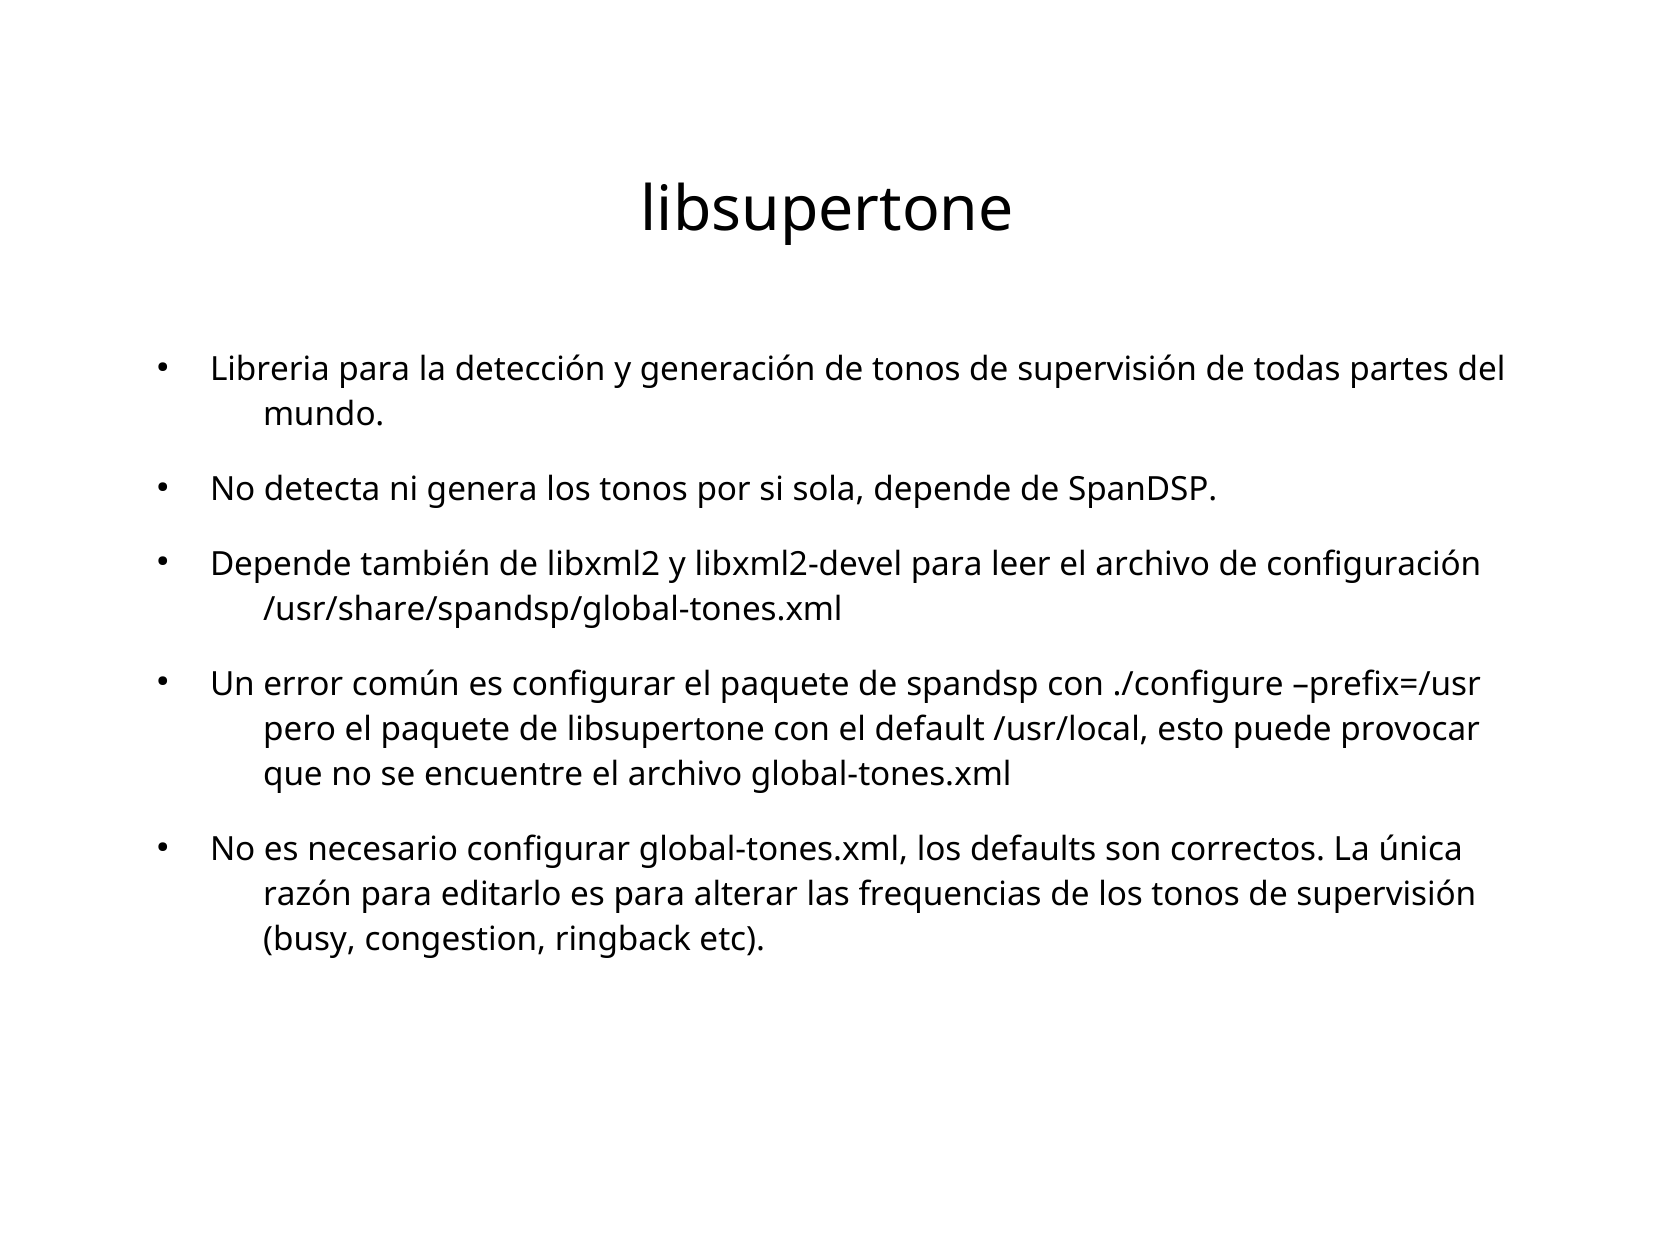

# libsupertone
Libreria para la detección y generación de tonos de supervisión de todas partes del mundo.
No detecta ni genera los tonos por si sola, depende de SpanDSP.
Depende también de libxml2 y libxml2-devel para leer el archivo de configuración /usr/share/spandsp/global-tones.xml
Un error común es configurar el paquete de spandsp con ./configure –prefix=/usr pero el paquete de libsupertone con el default /usr/local, esto puede provocar que no se encuentre el archivo global-tones.xml
No es necesario configurar global-tones.xml, los defaults son correctos. La única razón para editarlo es para alterar las frequencias de los tonos de supervisión (busy, congestion, ringback etc).